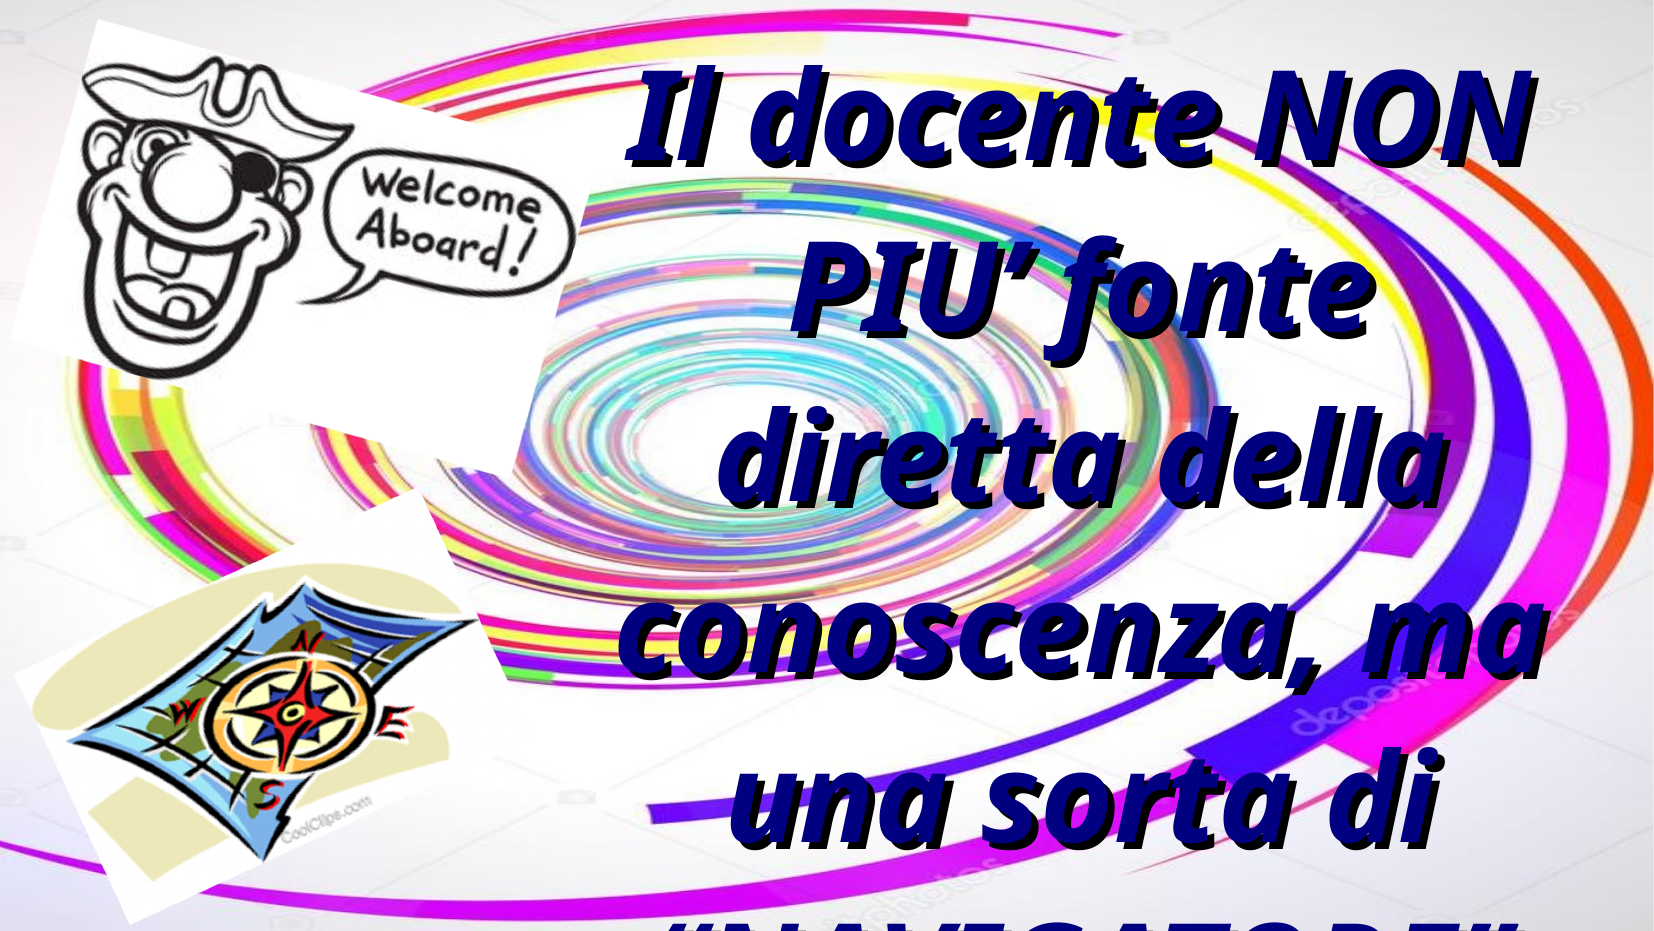

Il docente NON PIU’ fonte diretta della conoscenza, ma una sorta di “NAVIGATORE” che indica la direzione da seguire durante il cammino.